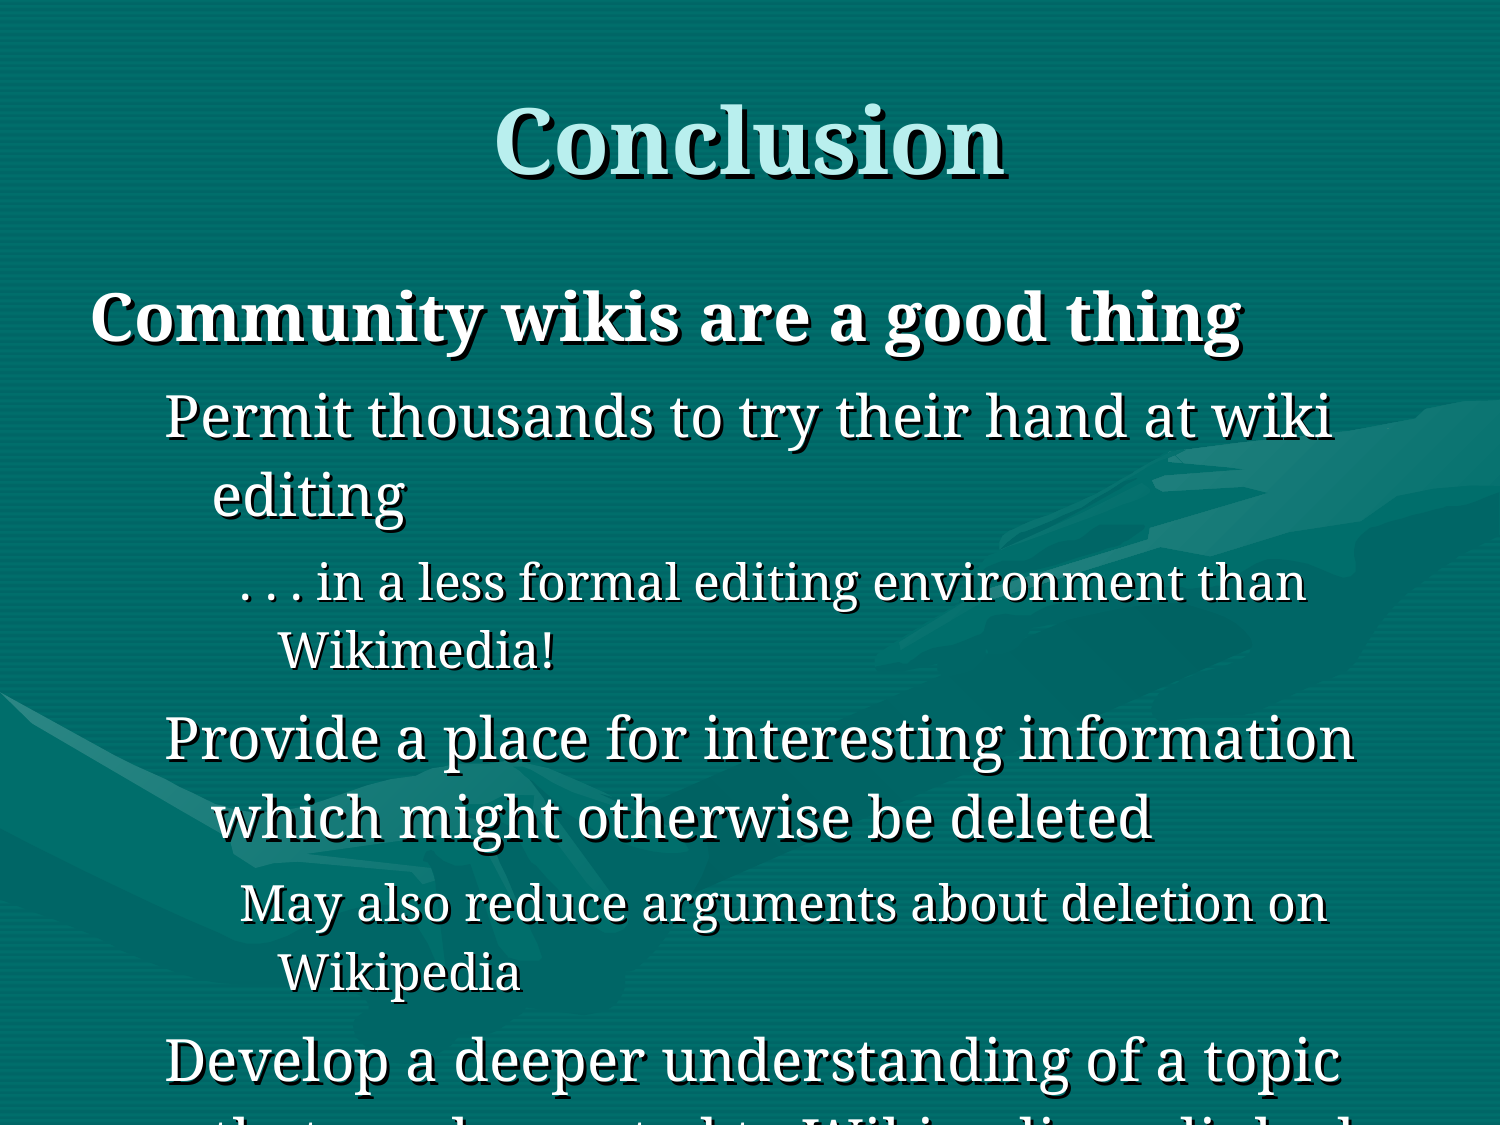

# Conclusion
Community wikis are a good thing
Permit thousands to try their hand at wiki editing
. . . in a less formal editing environment than Wikimedia!
Provide a place for interesting information which might otherwise be deleted
May also reduce arguments about deletion on Wikipedia
Develop a deeper understanding of a topic that can be ported to Wikipedia or linked at a later date
Expansion of the mission of free information for all